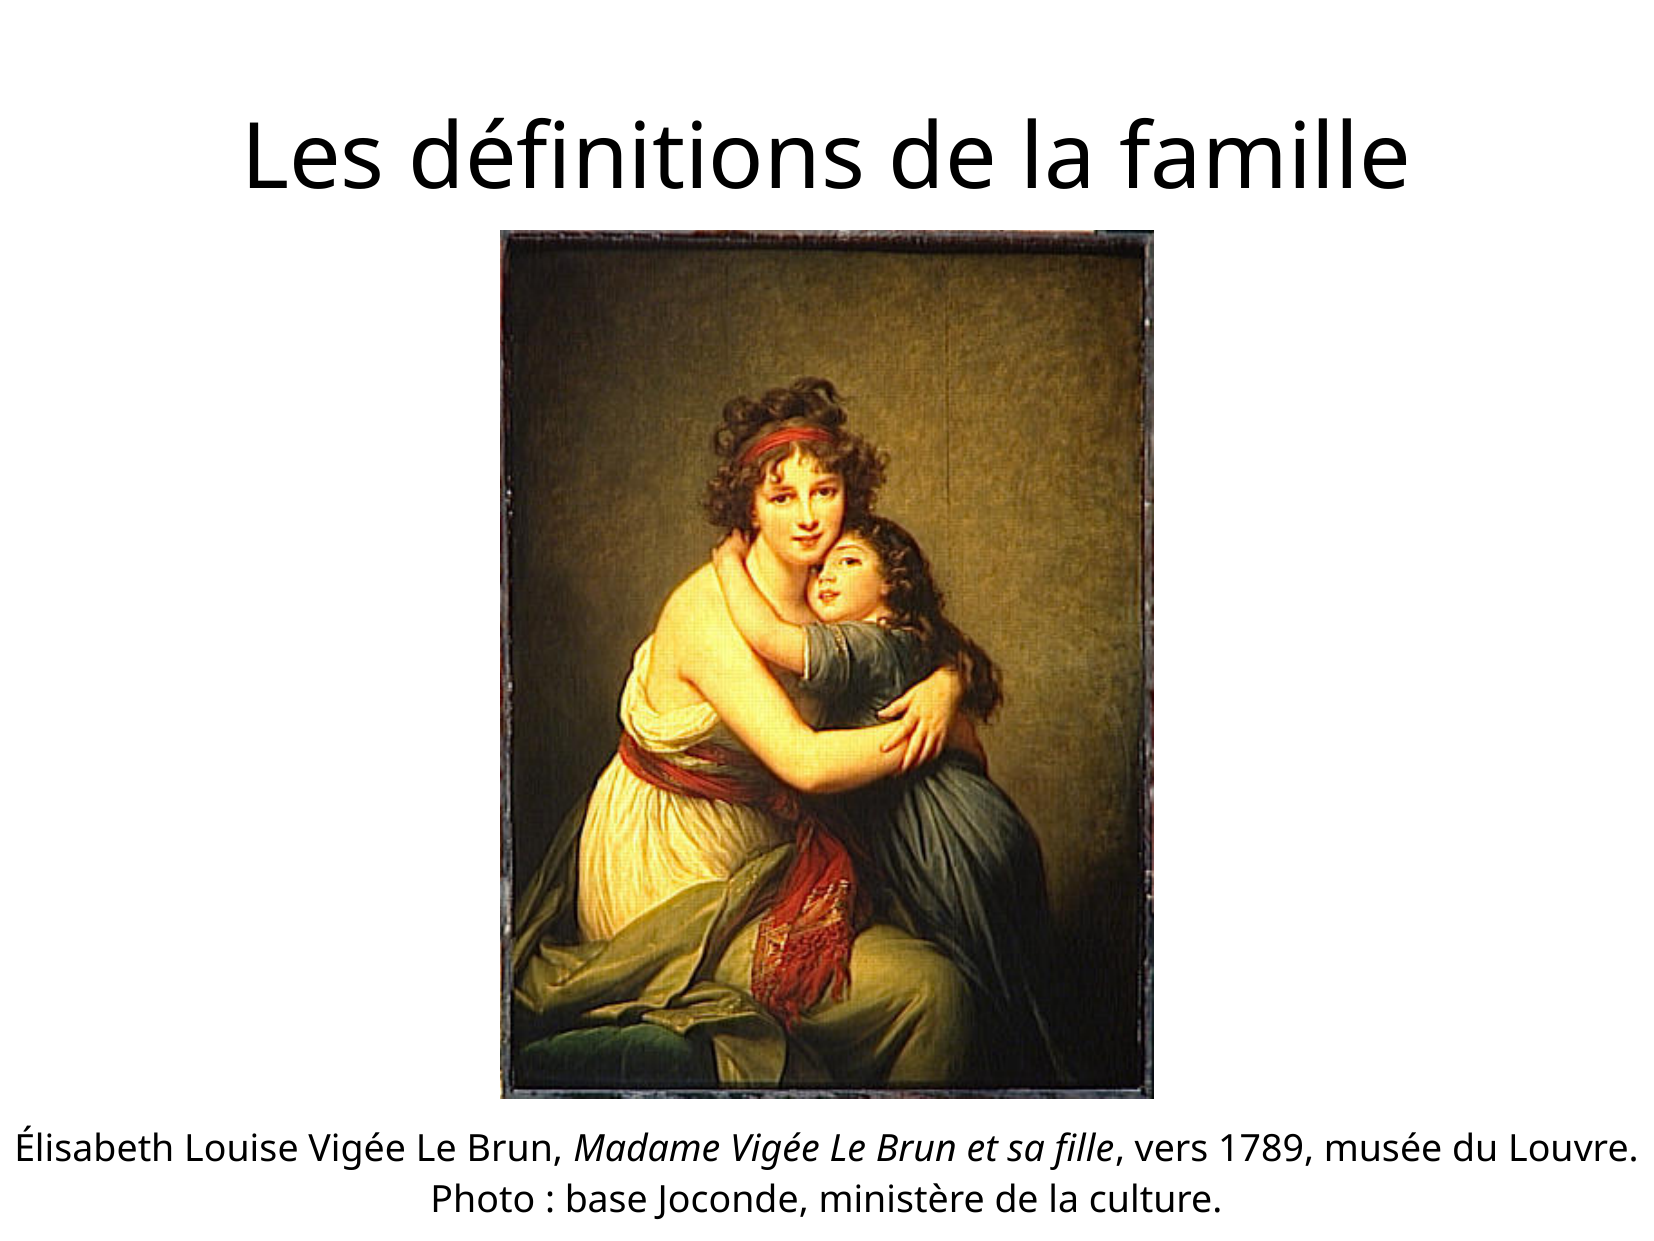

# Les définitions de la famille
Élisabeth Louise Vigée Le Brun, Madame Vigée Le Brun et sa fille, vers 1789, musée du Louvre.
Photo : base Joconde, ministère de la culture.